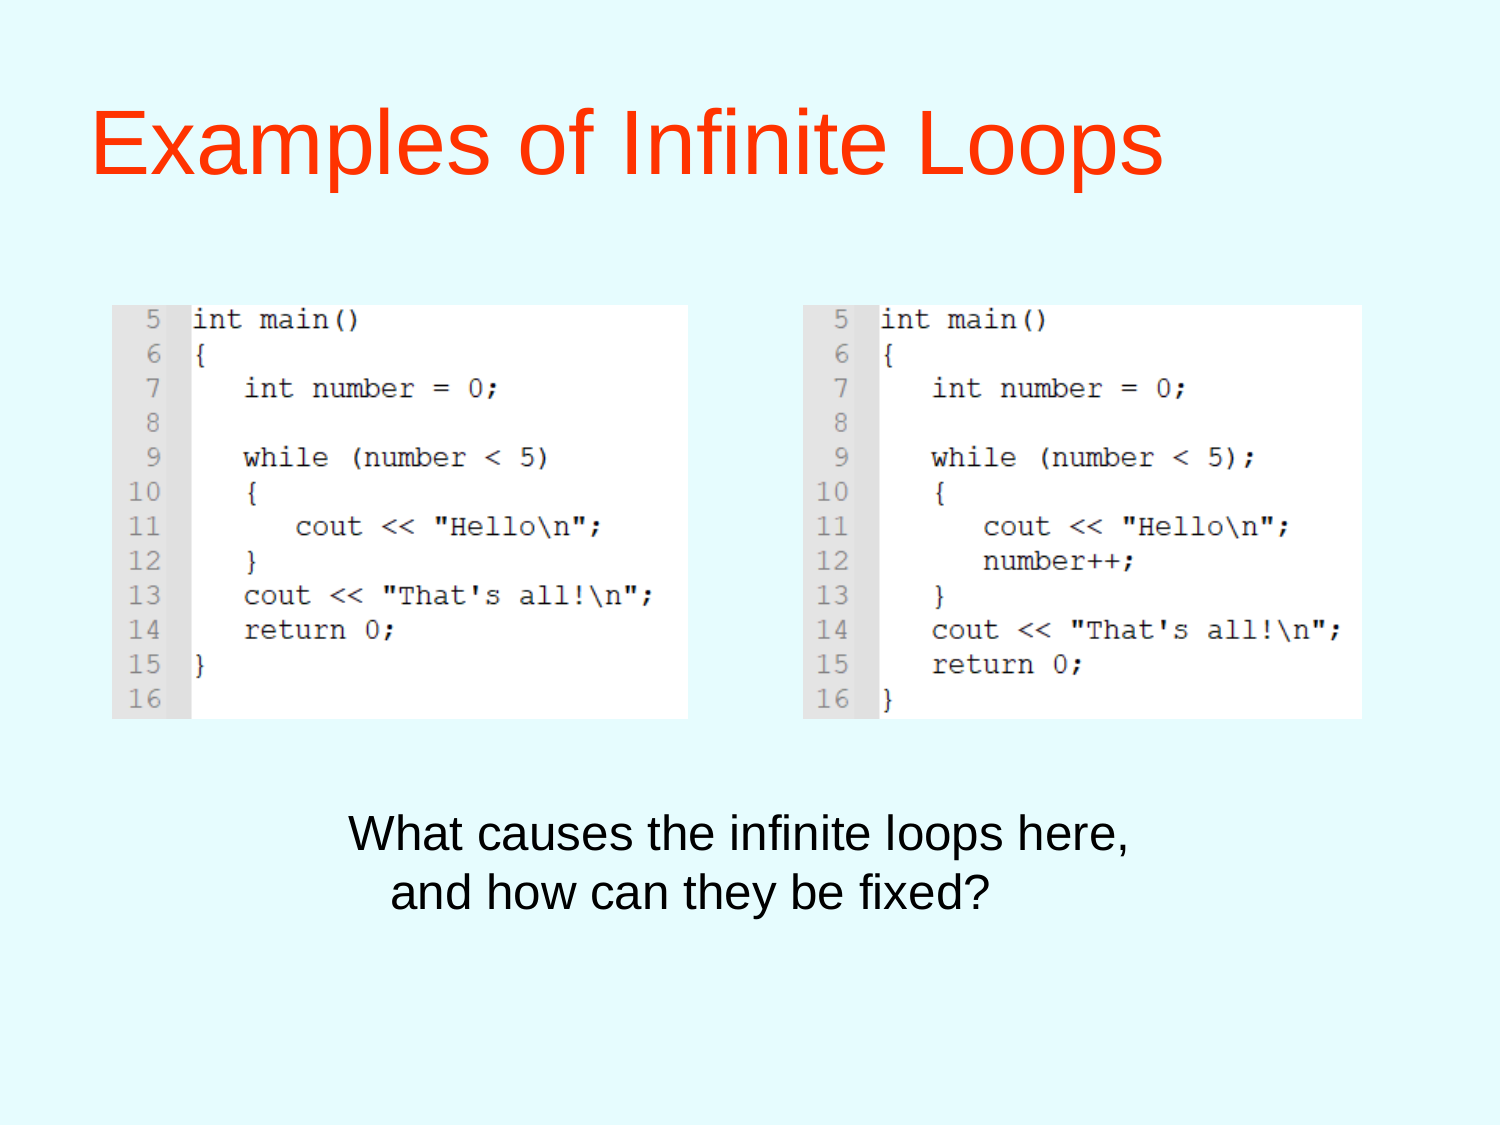

# Examples of Infinite Loops
What causes the infinite loops here, and how can they be fixed?